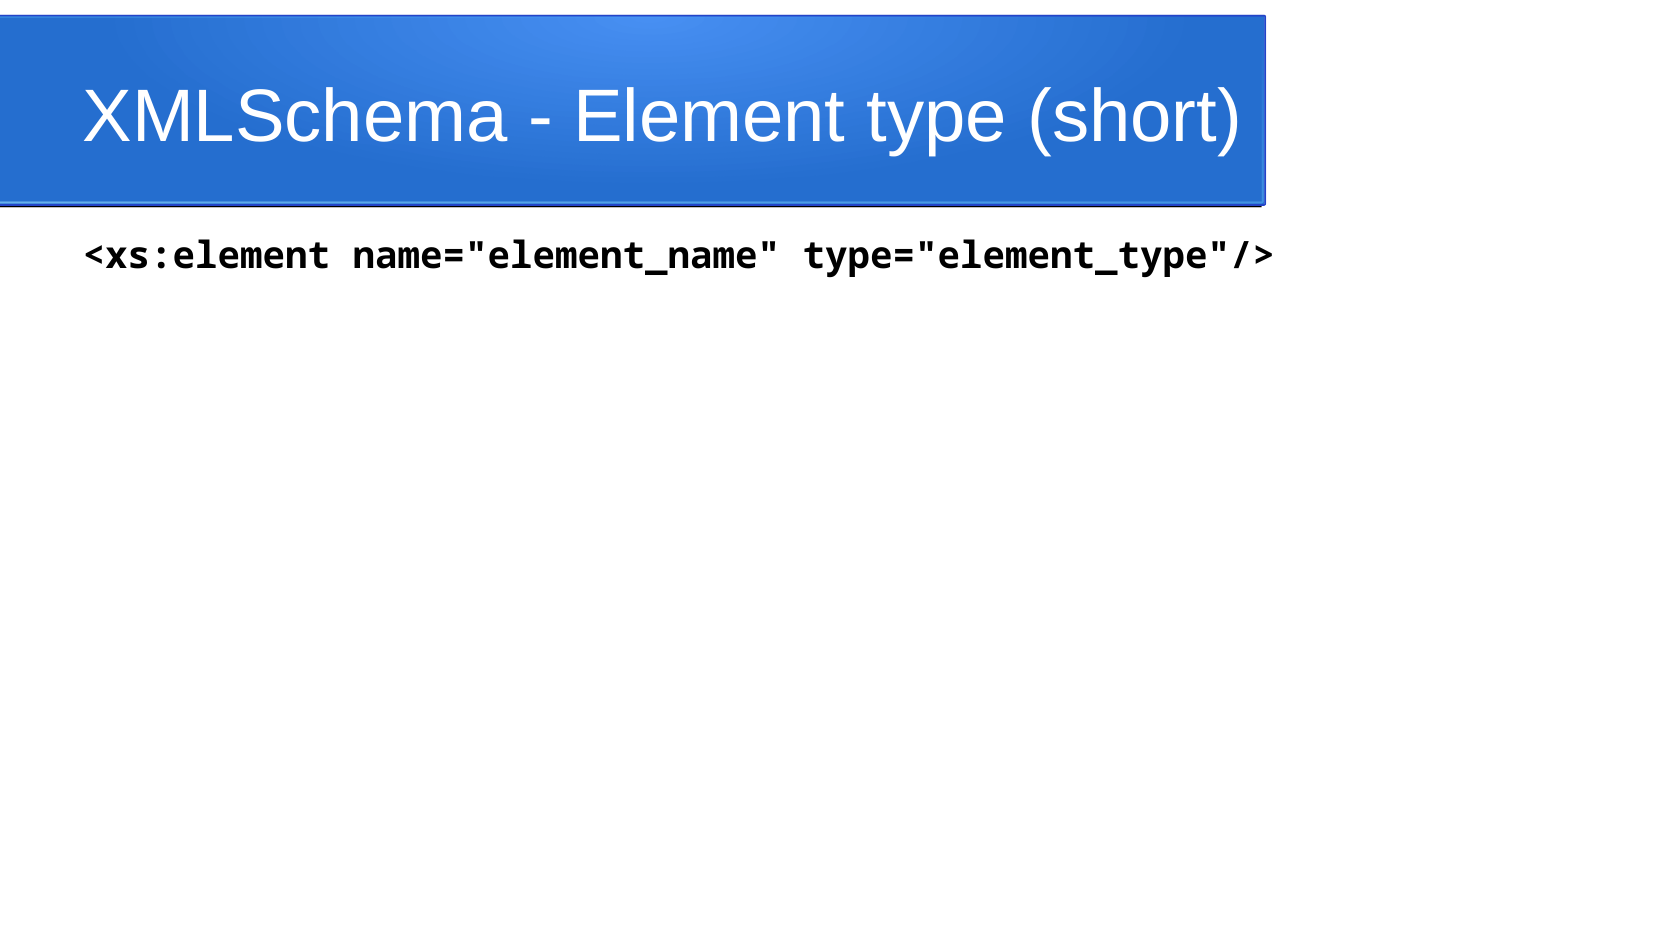

XMLSchema - Element type (short)
<xs:element name="element_name" type="element_type"/>